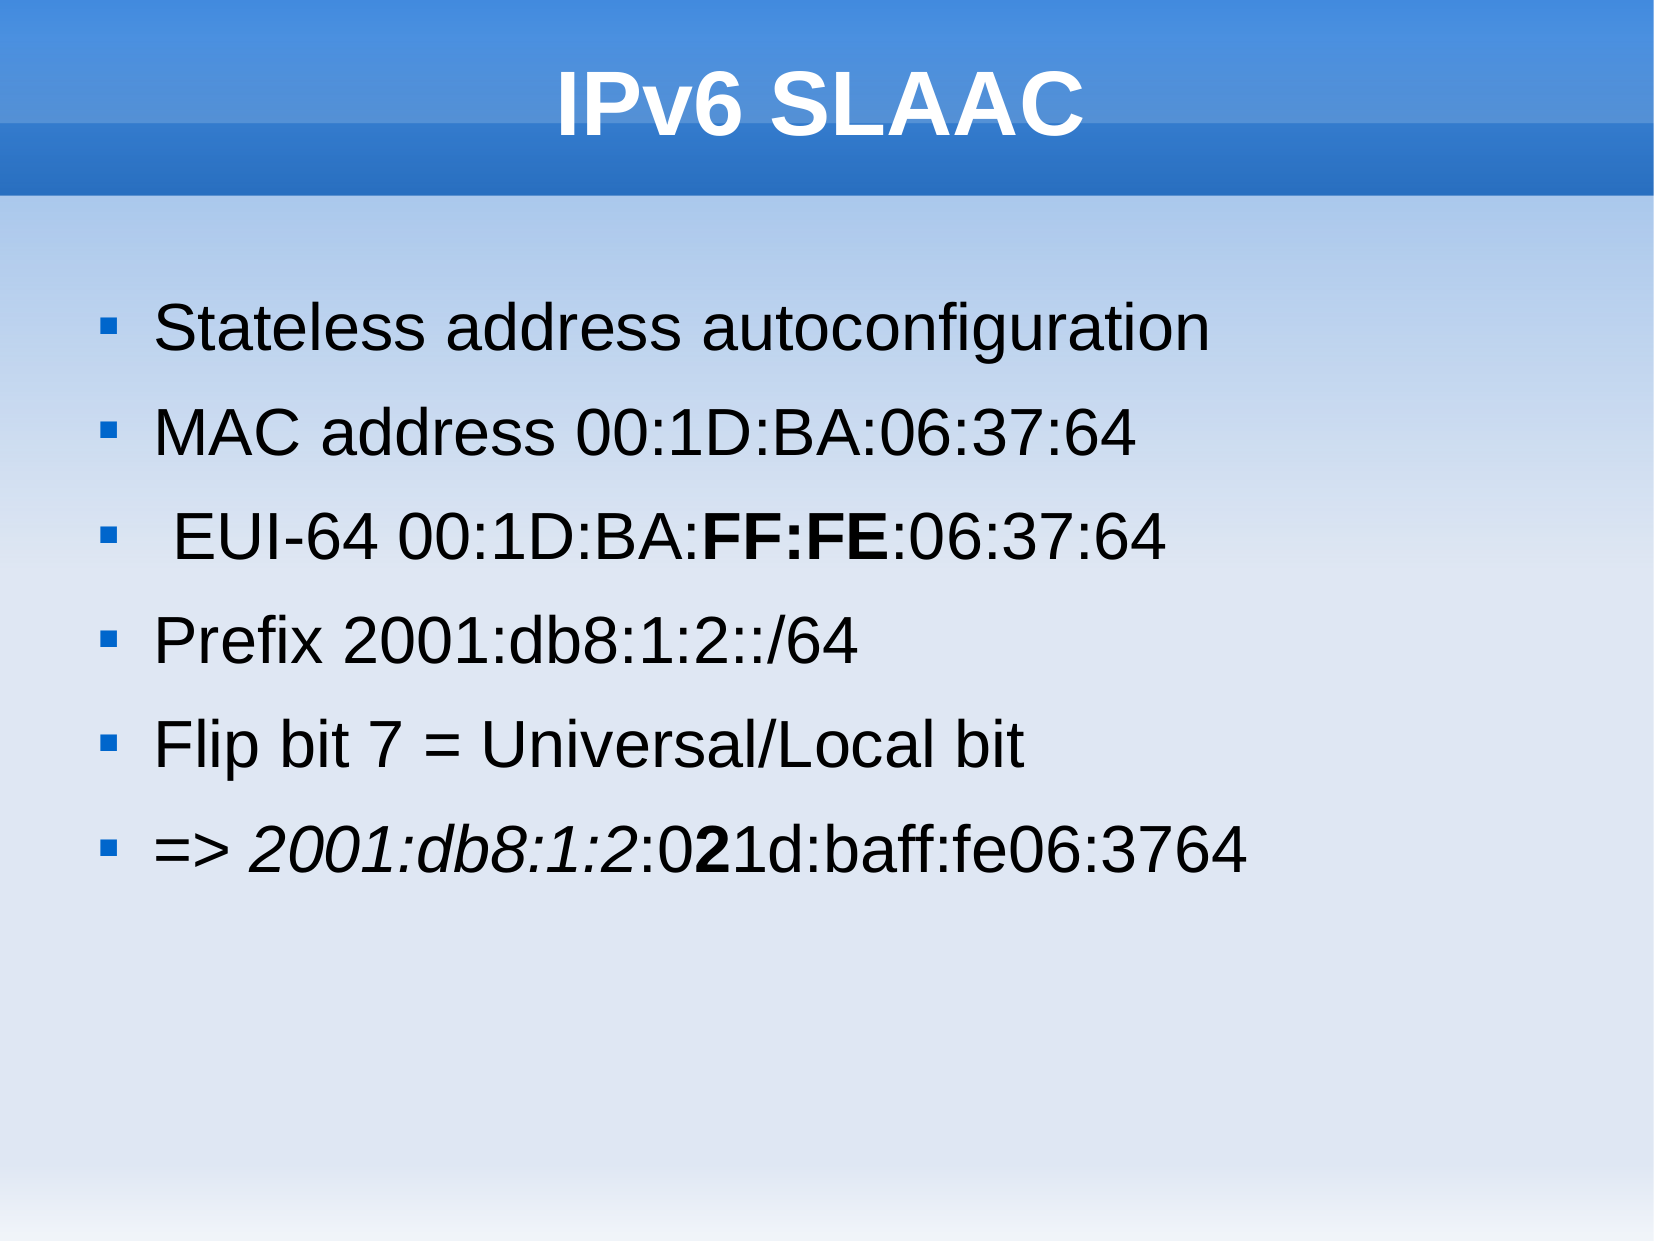

# IPv6 SLAAC
Stateless address autoconfiguration
MAC address 00:1D:BA:06:37:64
 EUI-64 00:1D:BA:FF:FE:06:37:64
Prefix 2001:db8:1:2::/64
Flip bit 7 = Universal/Local bit
=> 2001:db8:1:2:021d:baff:fe06:3764